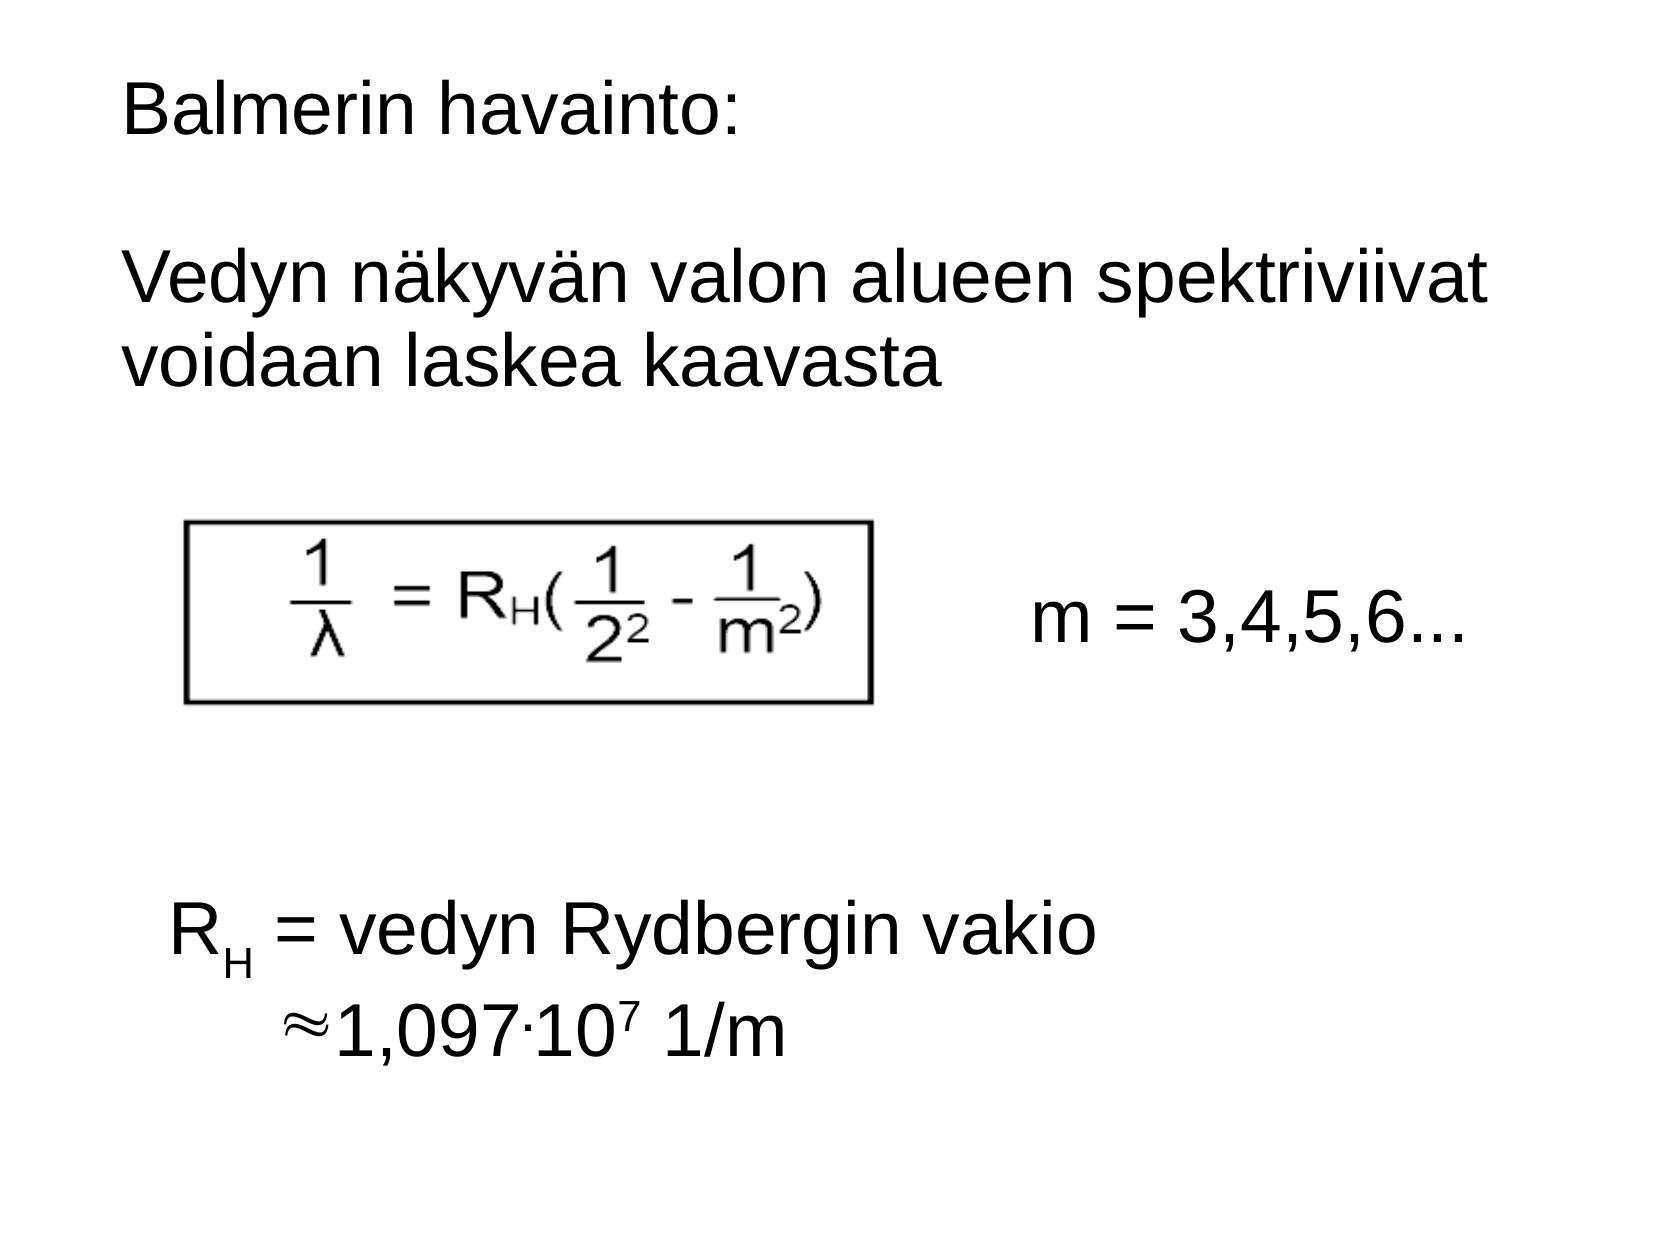

Balmerin havainto:
Vedyn näkyvän valon alueen spektriviivat voidaan laskea kaavasta
m = 3,4,5,6...
RH = vedyn Rydbergin vakio
 1,097.107 1/m